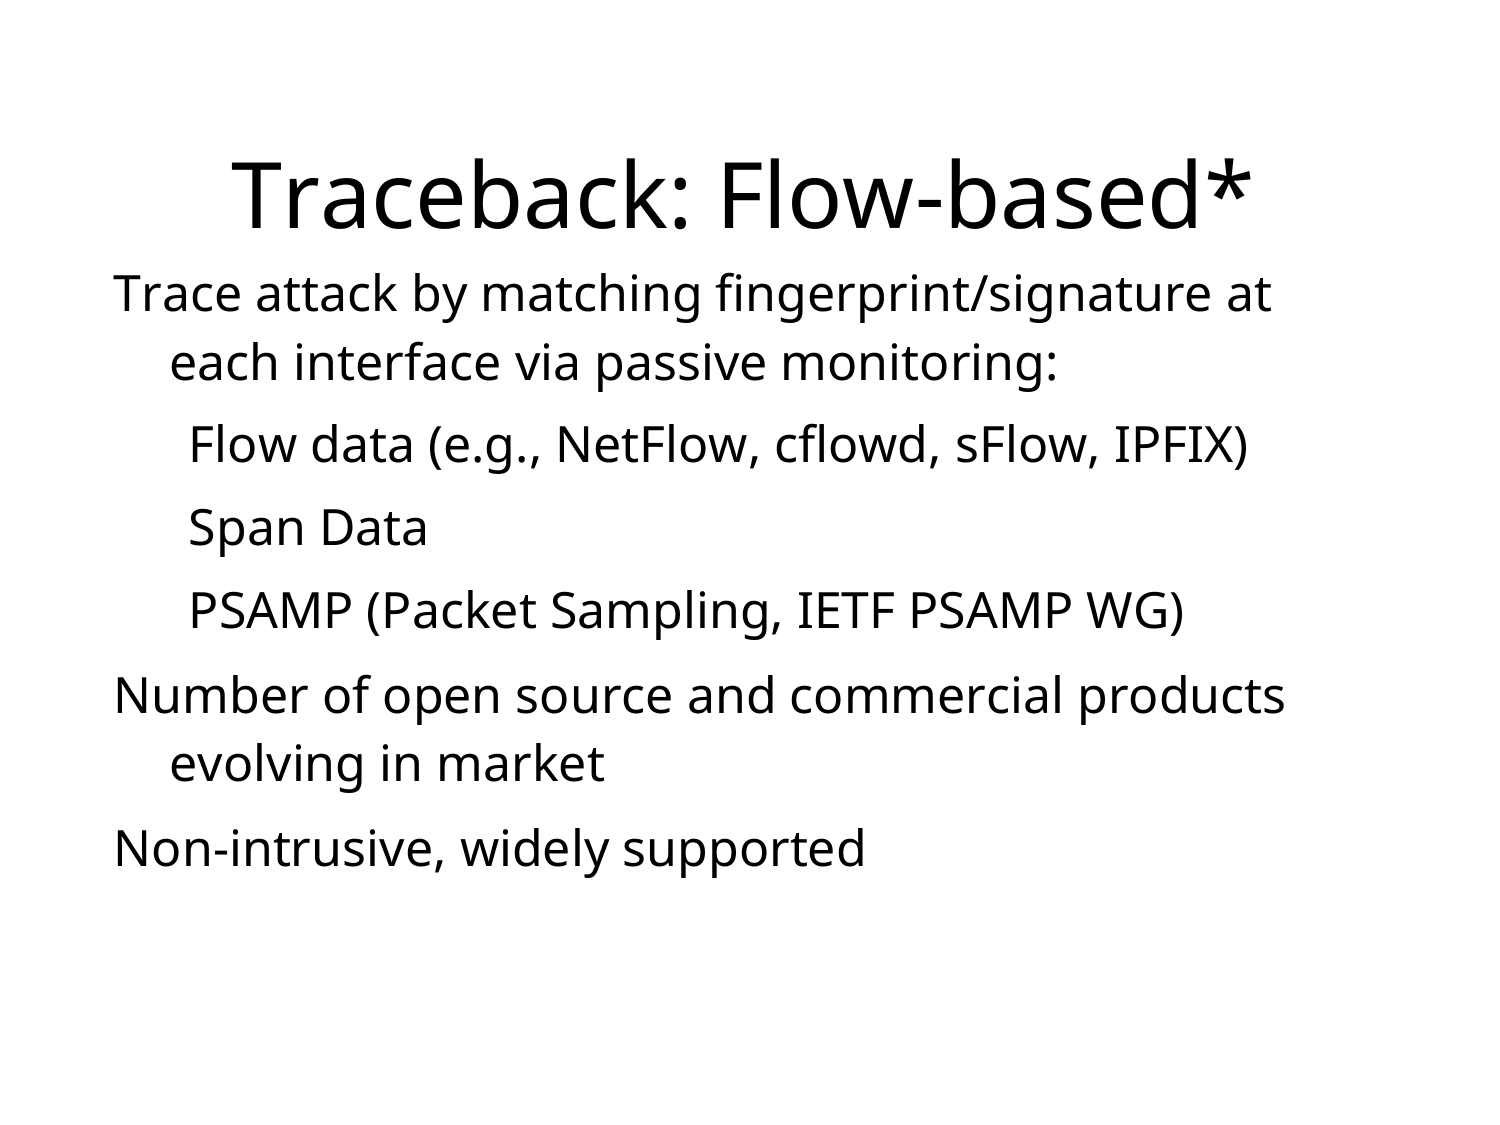

# Traceback: Flow-based*
Trace attack by matching fingerprint/signature at each interface via passive monitoring:
Flow data (e.g., NetFlow, cflowd, sFlow, IPFIX)‏
Span Data
PSAMP (Packet Sampling, IETF PSAMP WG)‏
Number of open source and commercial products evolving in market
Non-intrusive, widely supported